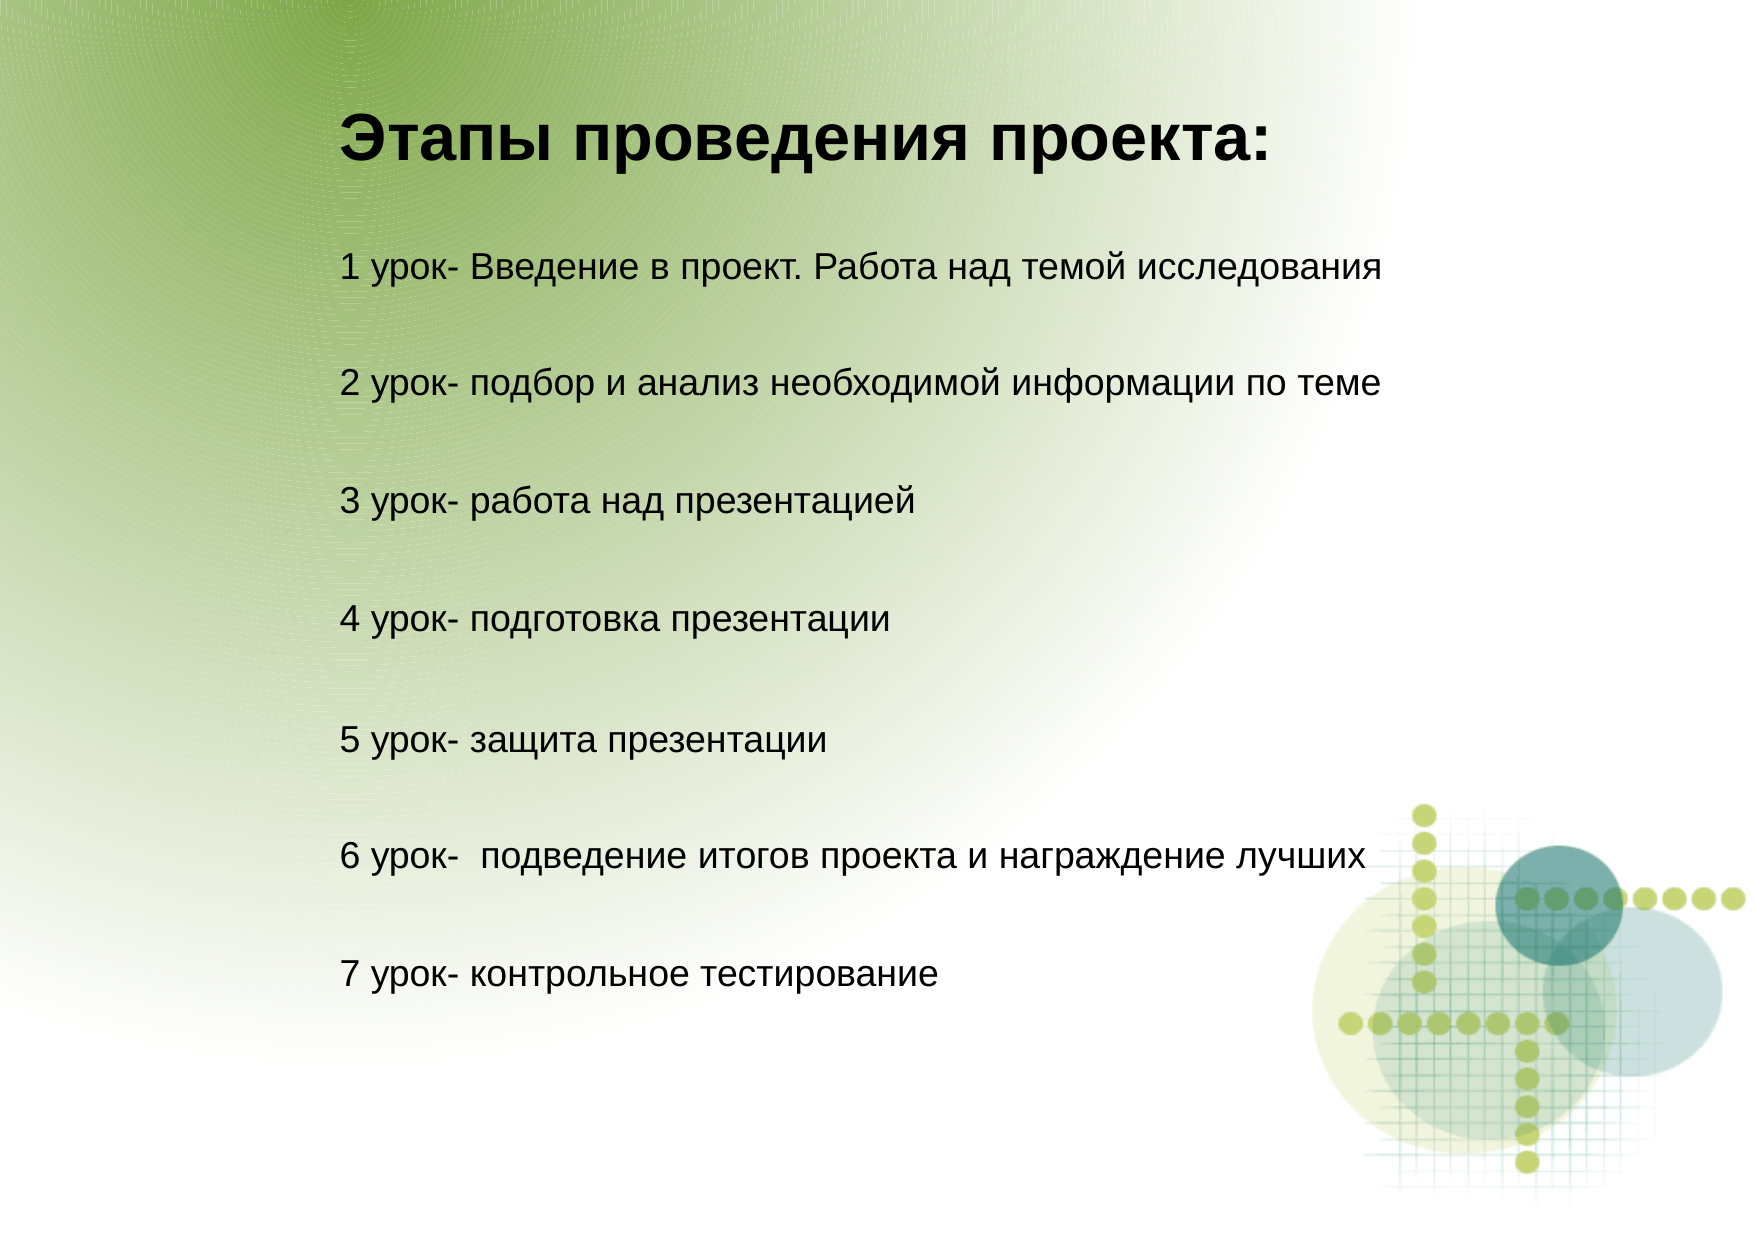

Этапы проведения проекта:
1 урок- Введение в проект. Работа над темой исследования
2 урок- подбор и анализ необходимой информации по теме
3 урок- работа над презентацией
4 урок- подготовка презентации
5 урок- защита презентации
6 урок- подведение итогов проекта и награждение лучших
7 урок- контрольное тестирование